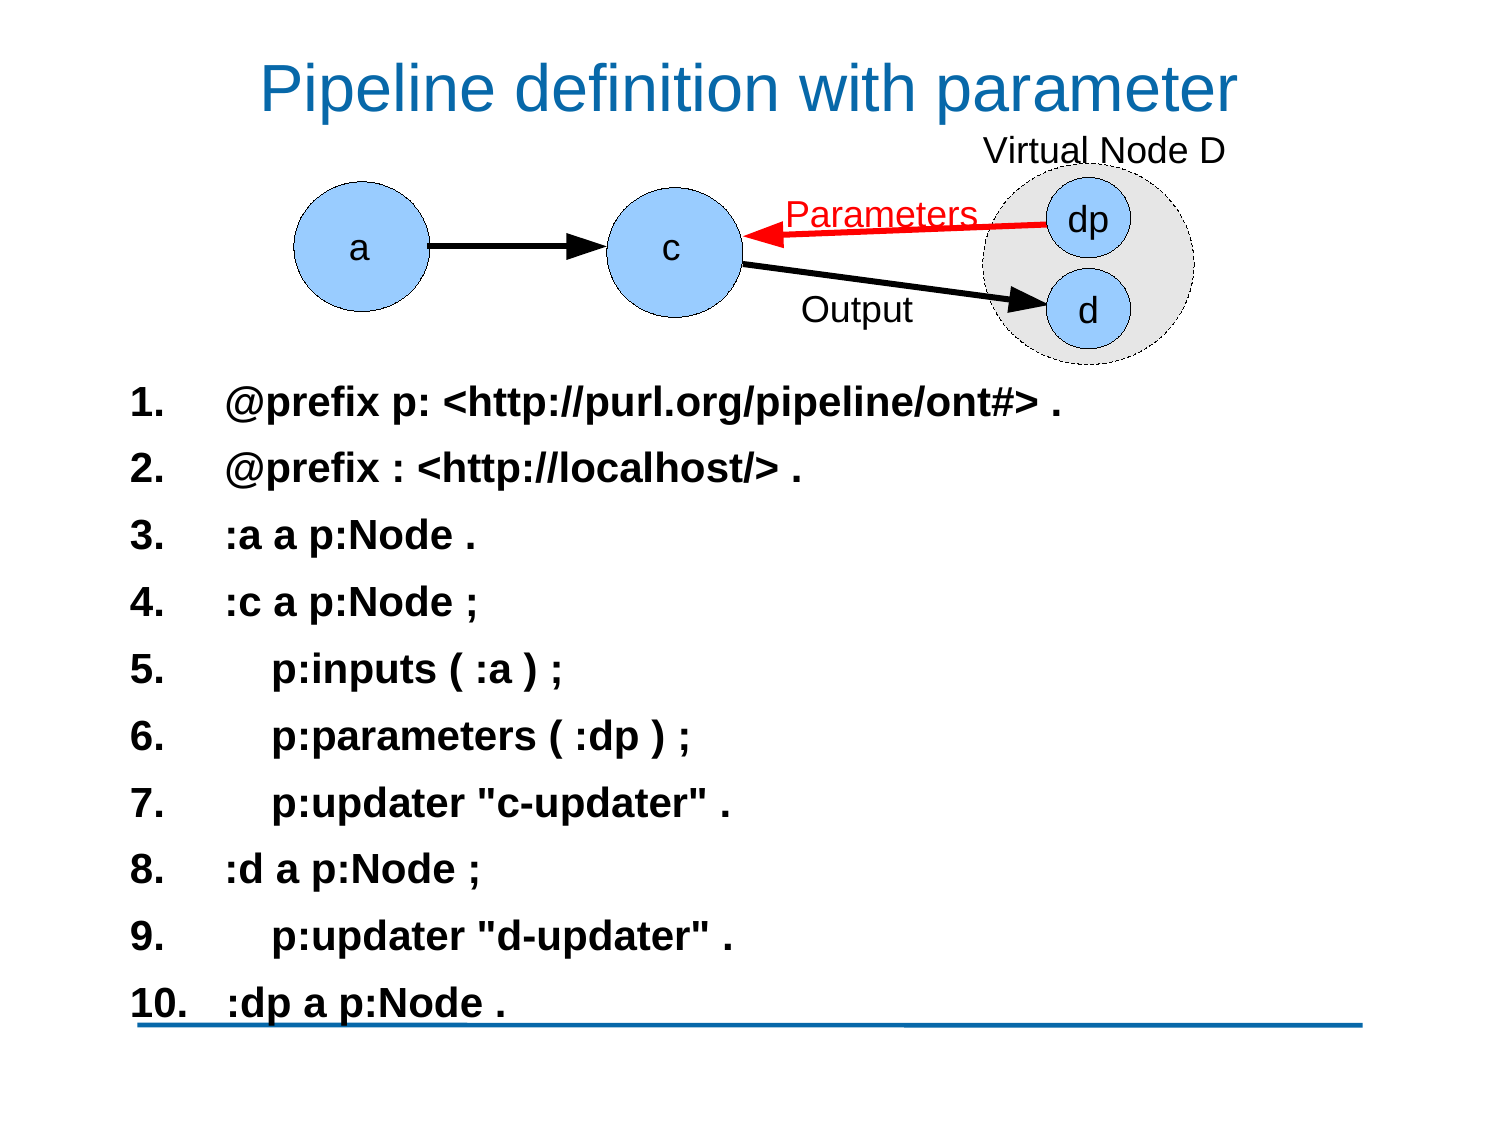

# Pipeline definition with parameter
Virtual Node D
dp
Parameters
a
c
d
Output
 @prefix p: <http://purl.org/pipeline/ont#> .
 @prefix : <http://localhost/> .
 :a a p:Node .
 :c a p:Node ;
 p:inputs ( :a ) ;
 p:parameters ( :dp ) ;
 p:updater "c-updater" .
 :d a p:Node ;
 p:updater "d-updater" .
 :dp a p:Node .